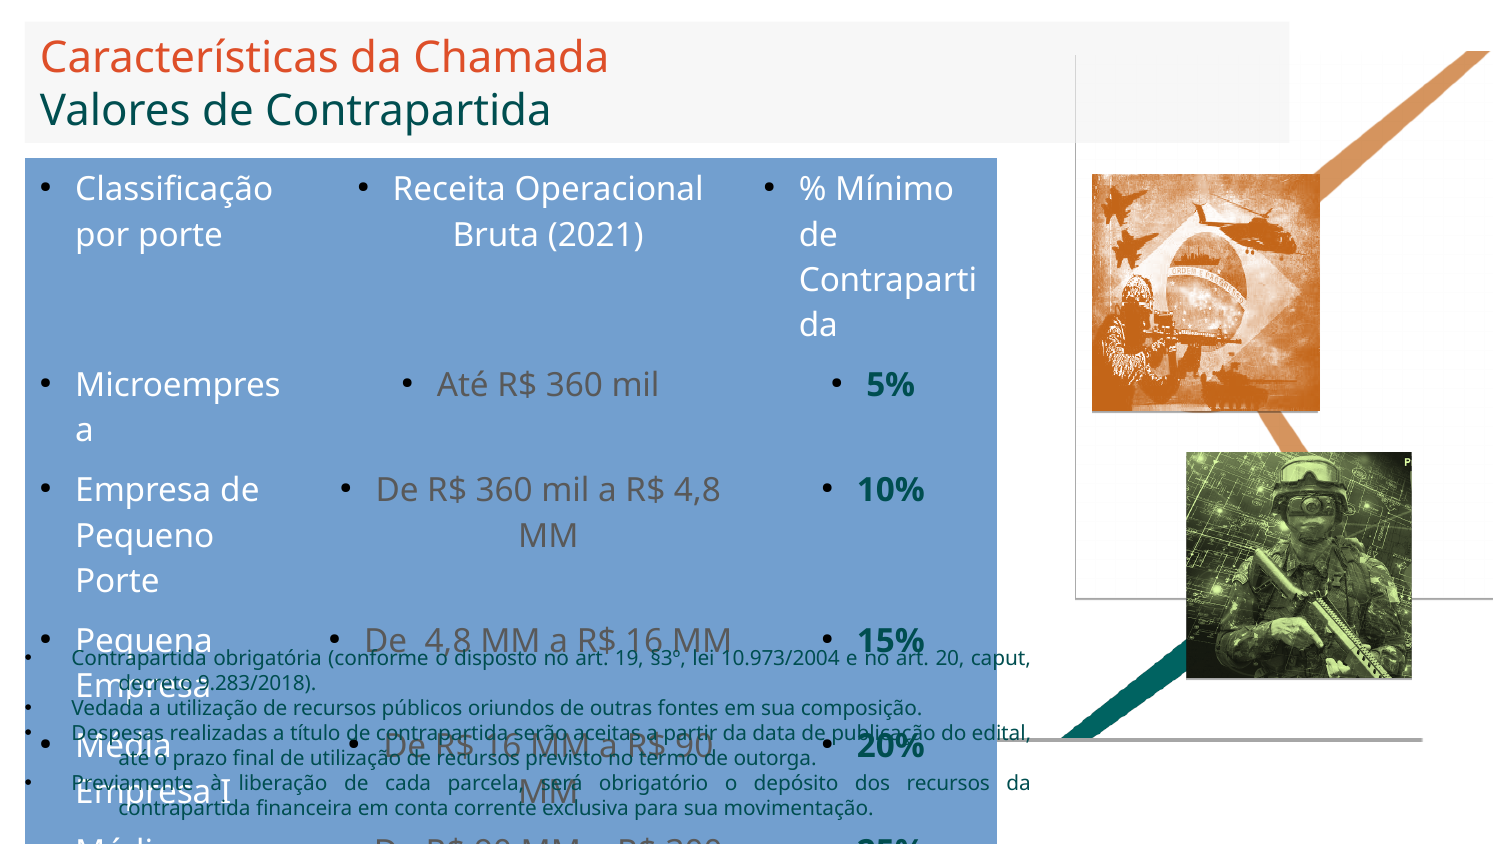

Características da Chamada
Valores de Contrapartida
| Classificação por porte | Receita Operacional Bruta (2021) | % Mínimo de Contrapartida |
| --- | --- | --- |
| Microempresa | Até R$ 360 mil | 5% |
| Empresa de Pequeno Porte | De R$ 360 mil a R$ 4,8 MM | 10% |
| Pequena Empresa | De 4,8 MM a R$ 16 MM | 15% |
| Média Empresa I | De R$ 16 MM a R$ 90 MM | 20% |
| Média Empresa II | De R$ 90 MM a R$ 300 MM | 25% |
| Grande Empresa | Acima de R$ 300 MM | 30% |
Contrapartida obrigatória (conforme o disposto no art. 19, §3º, lei 10.973/2004 e no art. 20, caput, decreto 9.283/2018).
Vedada a utilização de recursos públicos oriundos de outras fontes em sua composição.
Despesas realizadas a título de contrapartida serão aceitas a partir da data de publicação do edital, até o prazo final de utilização de recursos previsto no termo de outorga.
Previamente à liberação de cada parcela, será obrigatório o depósito dos recursos da contrapartida financeira em conta corrente exclusiva para sua movimentação.